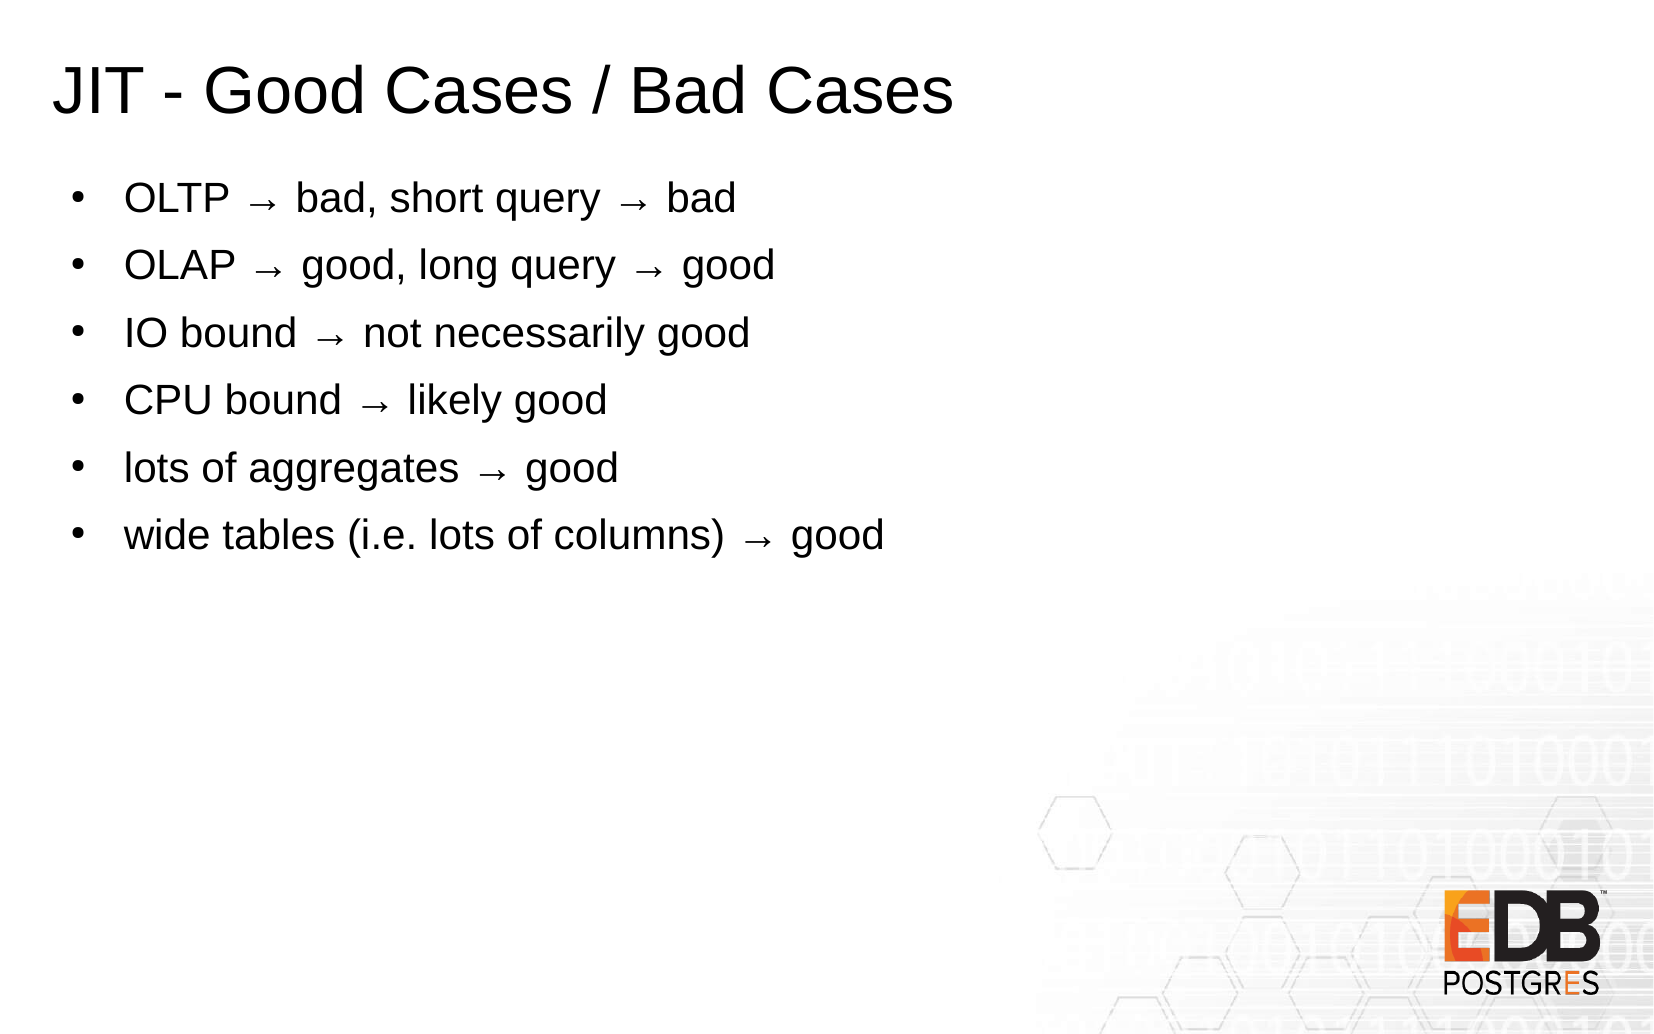

# JIT - Good Cases / Bad Cases
OLTP → bad, short query → bad
OLAP → good, long query → good
IO bound → not necessarily good
CPU bound → likely good
lots of aggregates → good
wide tables (i.e. lots of columns) → good